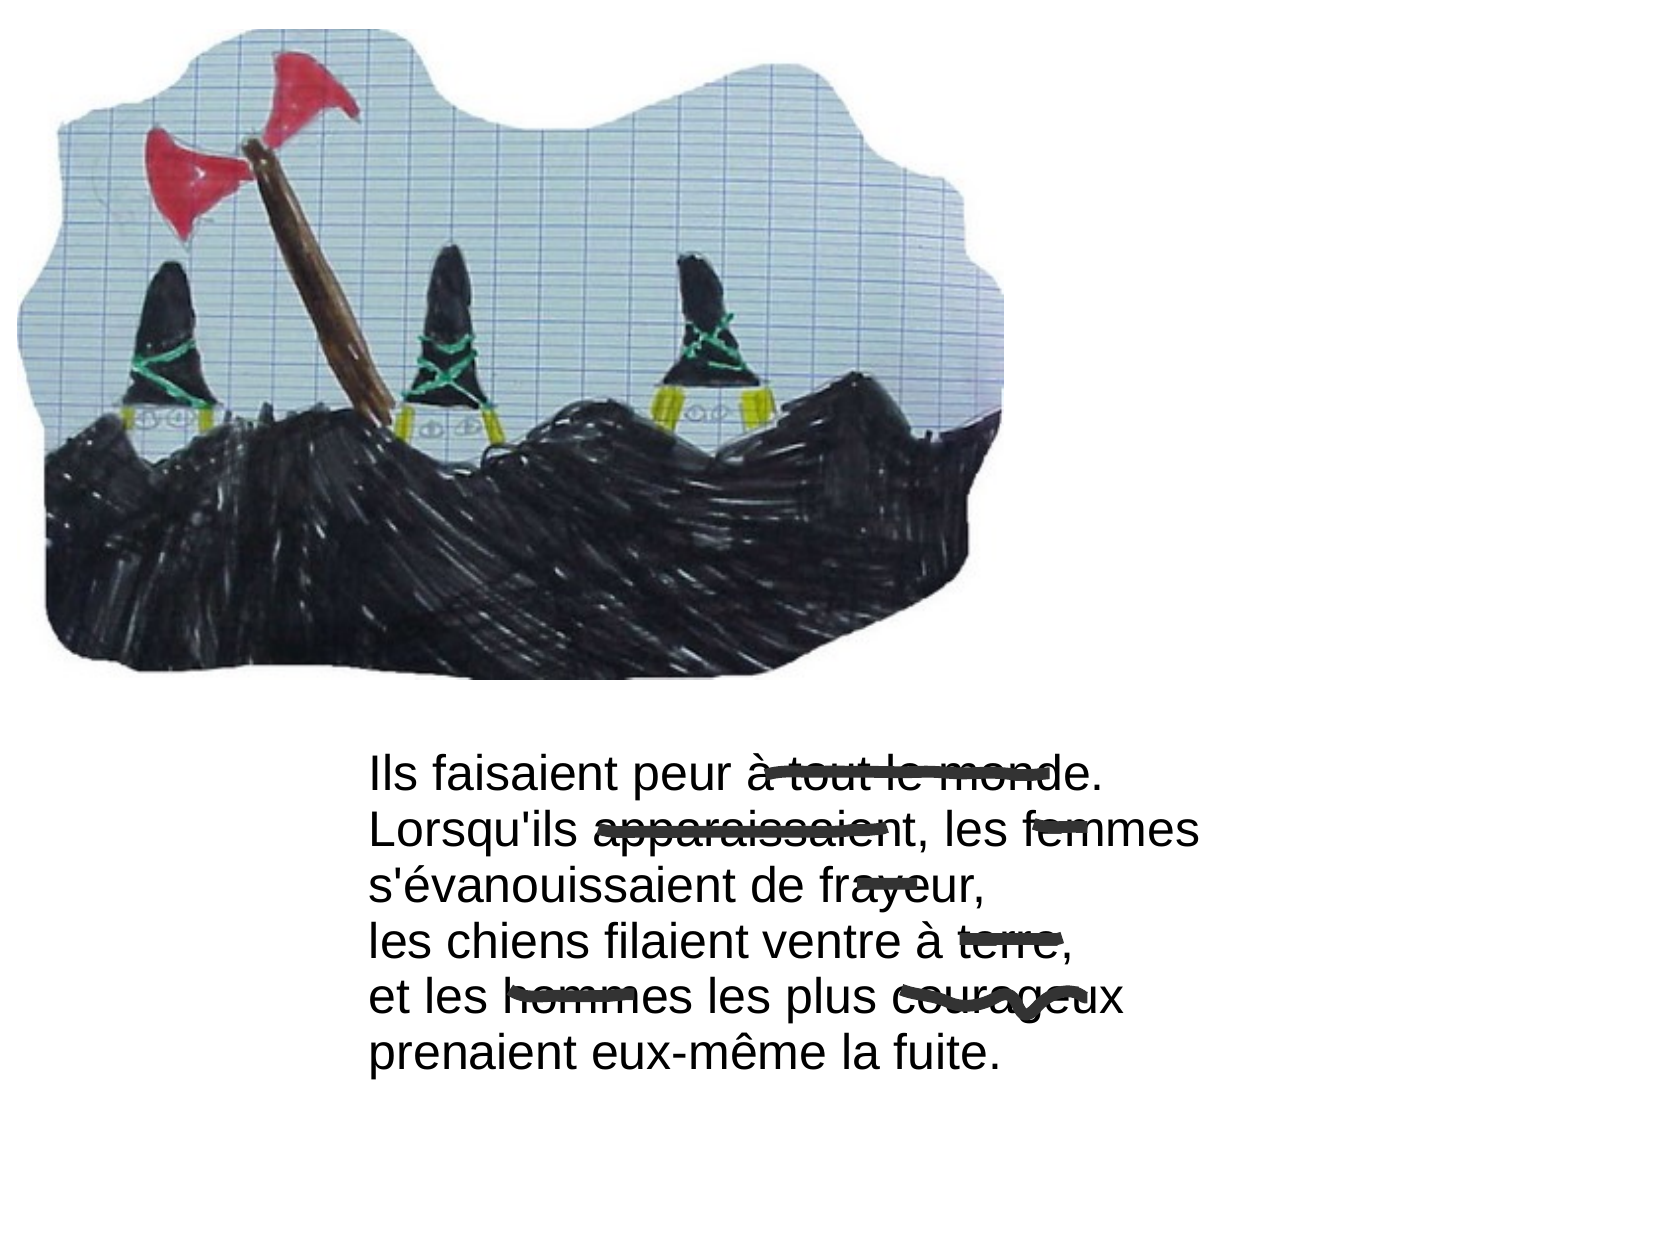

Ils faisaient peur à tout le monde.
Lorsqu'ils apparaissaient, les femmes
s'évanouissaient de frayeur,
les chiens filaient ventre à terre,
et les hommes les plus courageux
prenaient eux-même la fuite.